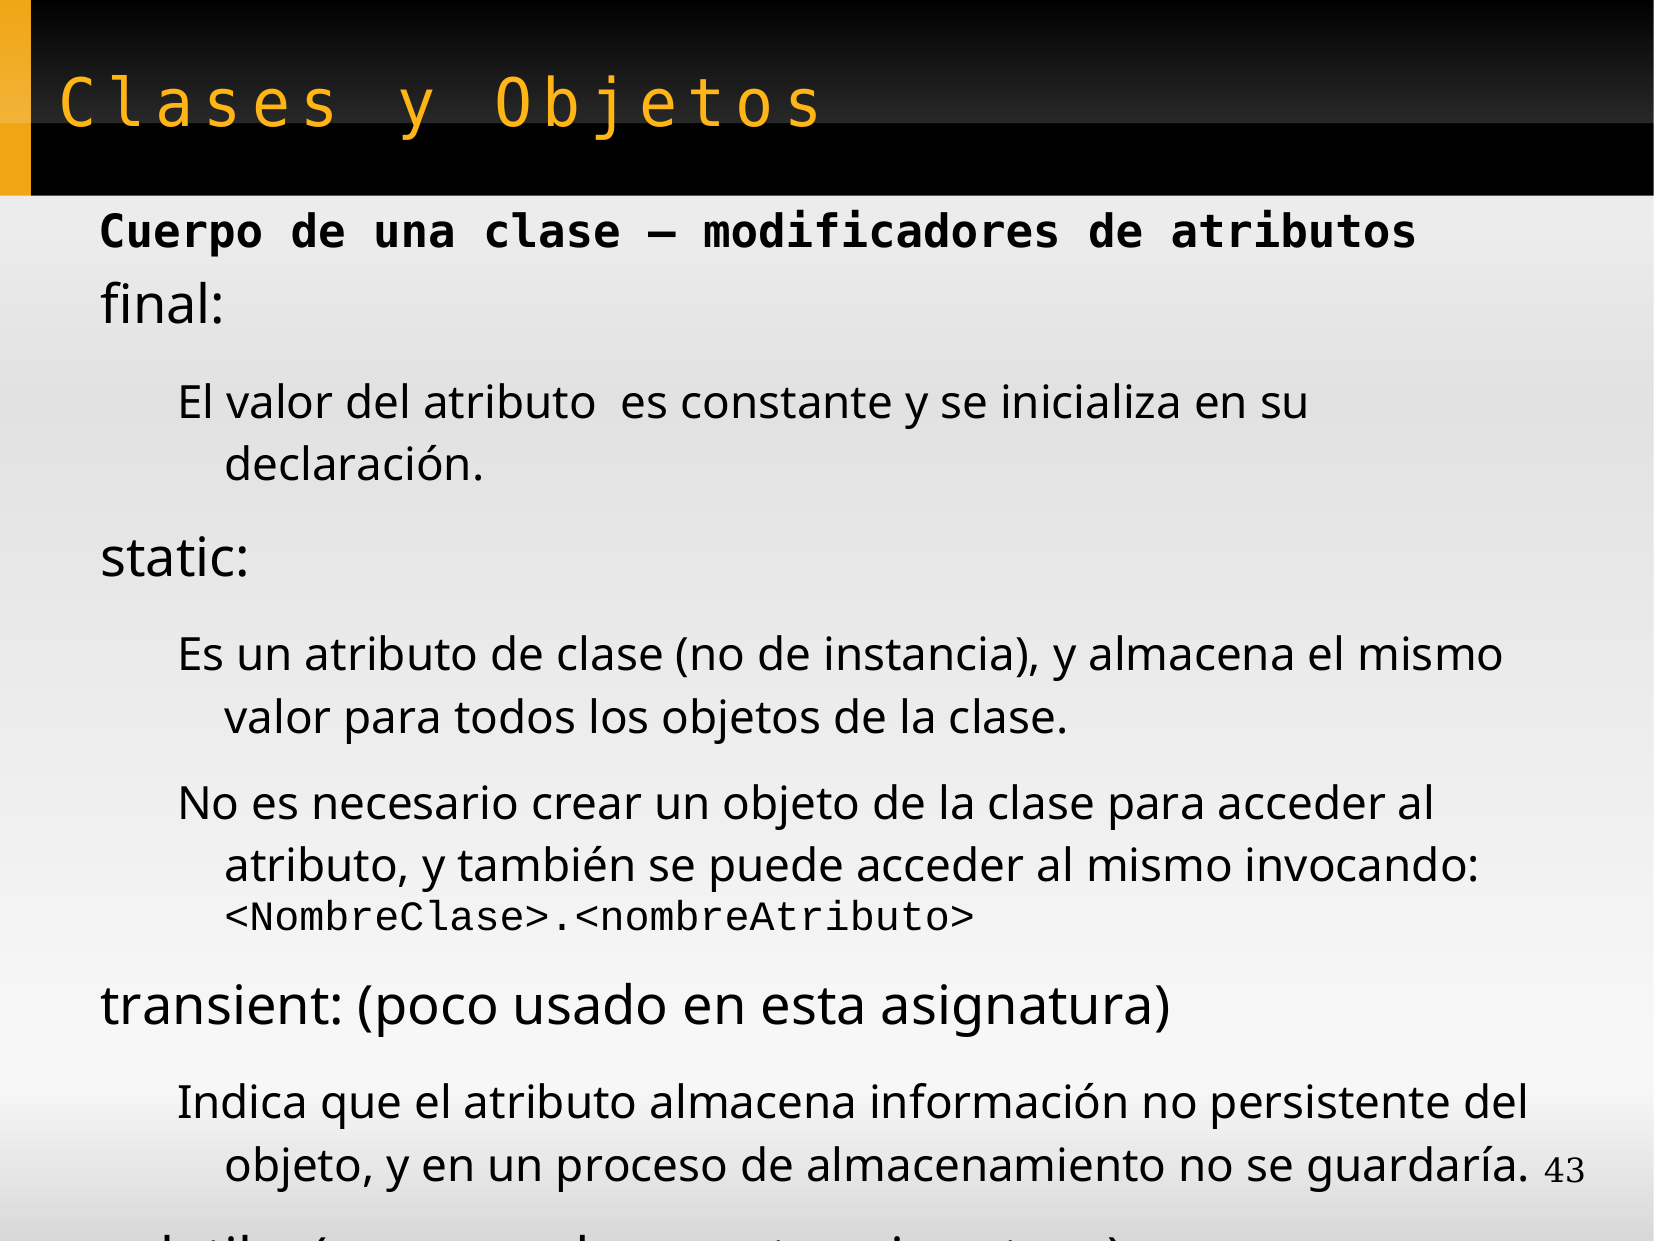

# Clases y Objetos
Cuerpo de una clase – modificadores de atributos
final:
El valor del atributo es constante y se inicializa en su declaración.
static:
Es un atributo de clase (no de instancia), y almacena el mismo valor para todos los objetos de la clase.
No es necesario crear un objeto de la clase para acceder al atributo, y también se puede acceder al mismo invocando: <NombreClase>.<nombreAtributo>
transient: (poco usado en esta asignatura)
Indica que el atributo almacena información no persistente del objeto, y en un proceso de almacenamiento no se guardaría.
volatile: (poco usado en esta asignatura)
El atributo almacena valores modificables por distintos threads.
43